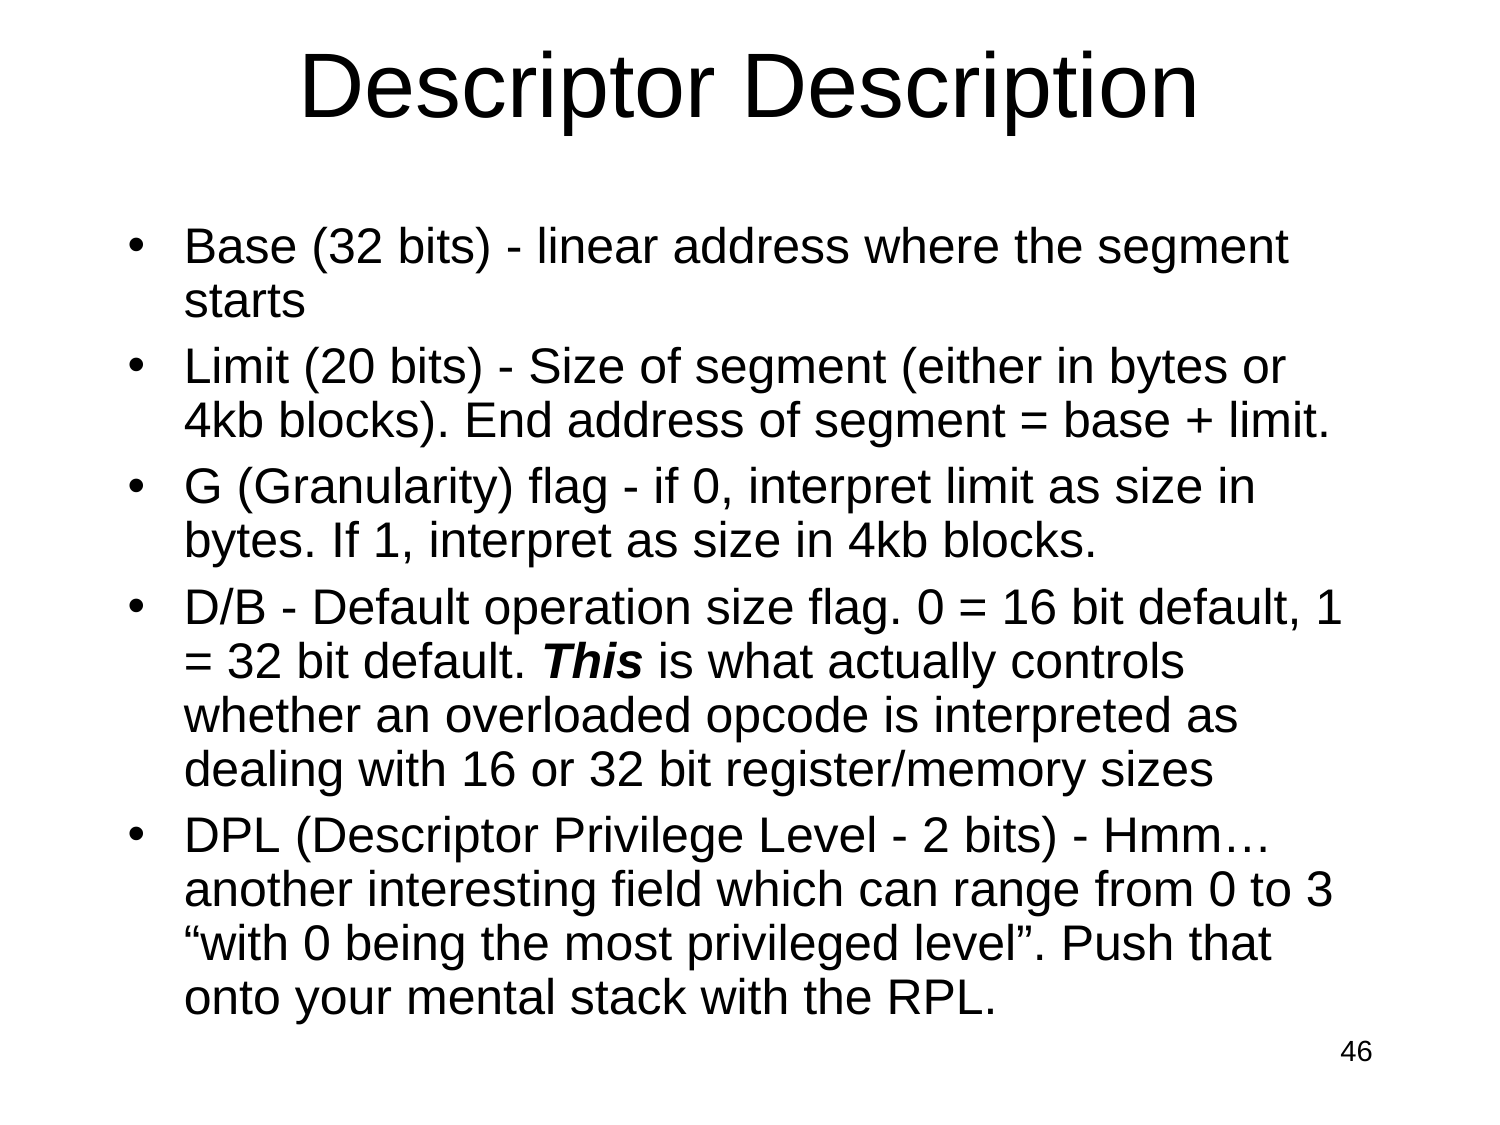

# Descriptor Description
Base (32 bits) - linear address where the segment starts
Limit (20 bits) - Size of segment (either in bytes or 4kb blocks). End address of segment = base + limit.
G (Granularity) flag - if 0, interpret limit as size in bytes. If 1, interpret as size in 4kb blocks.
D/B - Default operation size flag. 0 = 16 bit default, 1 = 32 bit default. This is what actually controls whether an overloaded opcode is interpreted as dealing with 16 or 32 bit register/memory sizes
DPL (Descriptor Privilege Level - 2 bits) - Hmm…another interesting field which can range from 0 to 3 “with 0 being the most privileged level”. Push that onto your mental stack with the RPL.